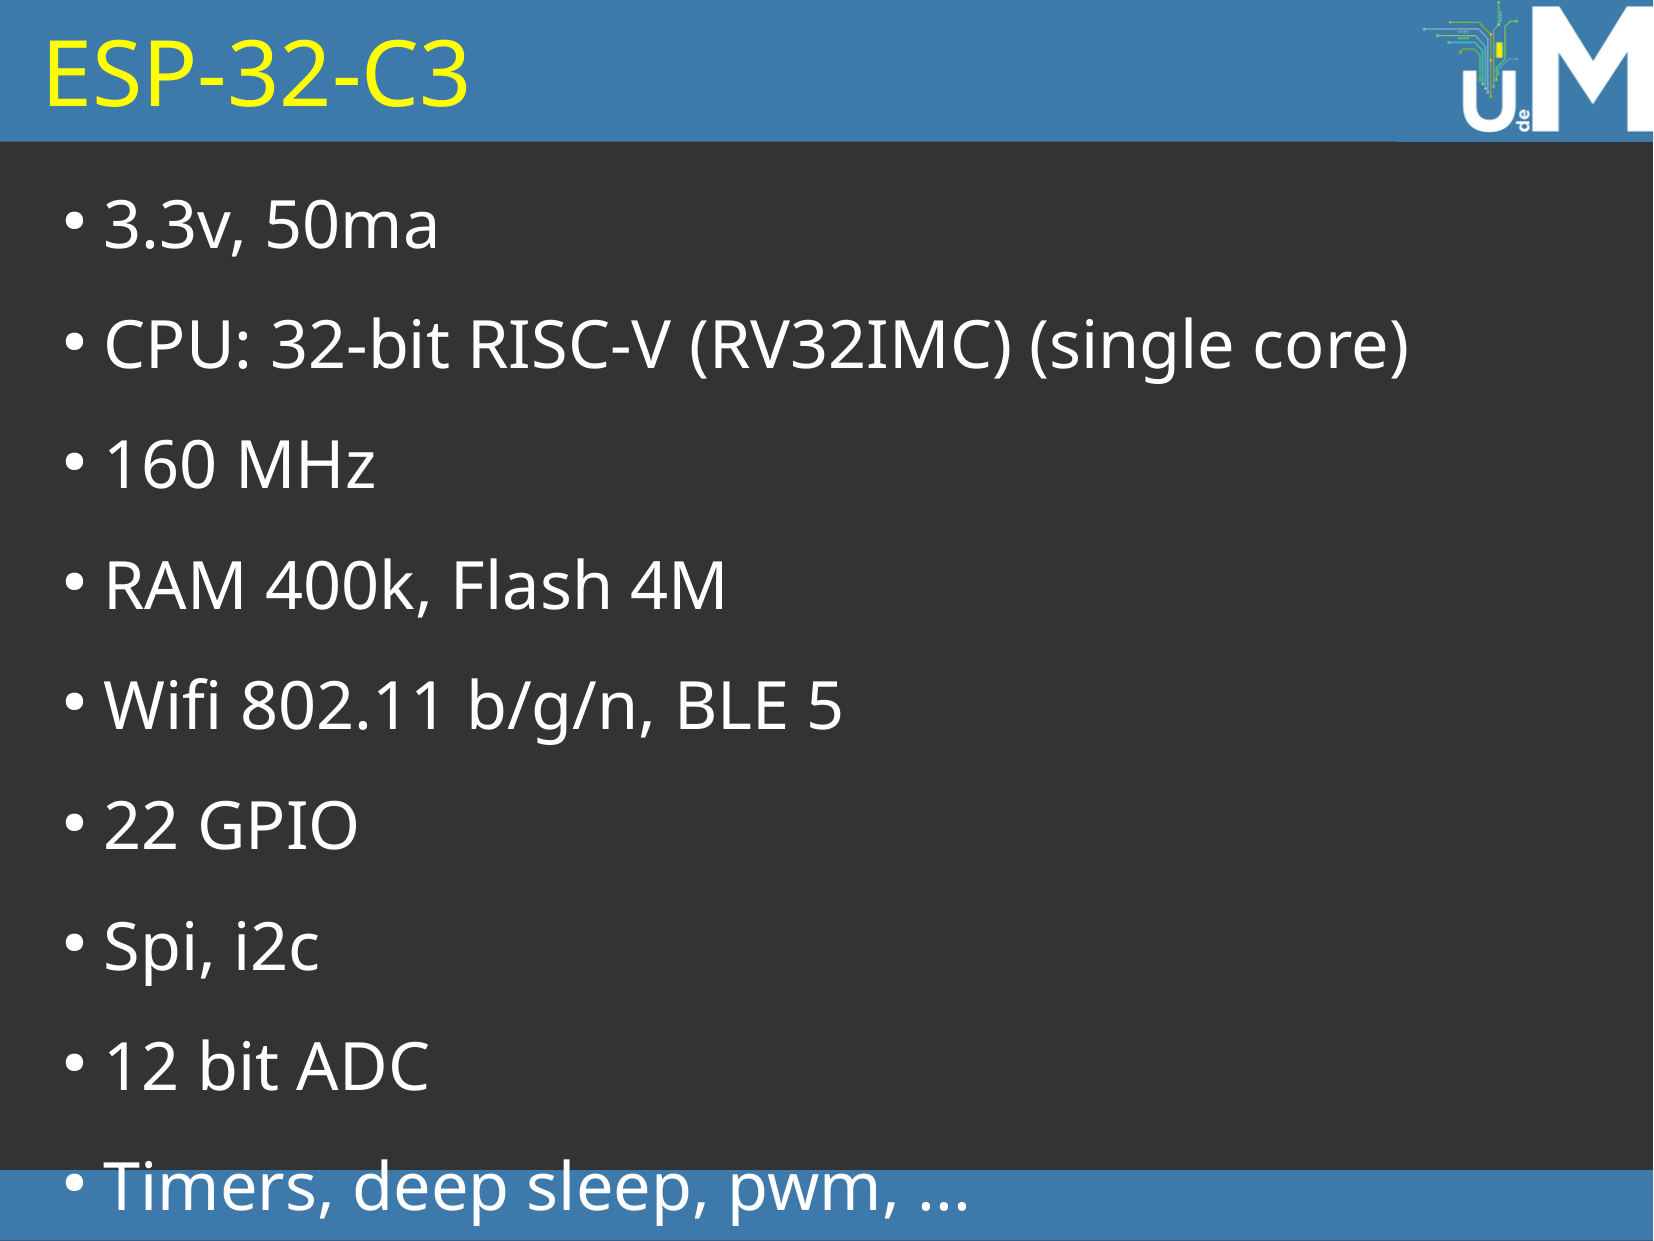

# ESP-32-C3
 3.3v, 50ma
 CPU: 32-bit RISC-V (RV32IMC) (single core)
 160 MHz
 RAM 400k, Flash 4M
 Wifi 802.11 b/g/n, BLE 5
 22 GPIO
 Spi, i2c
 12 bit ADC
 Timers, deep sleep, pwm, ...